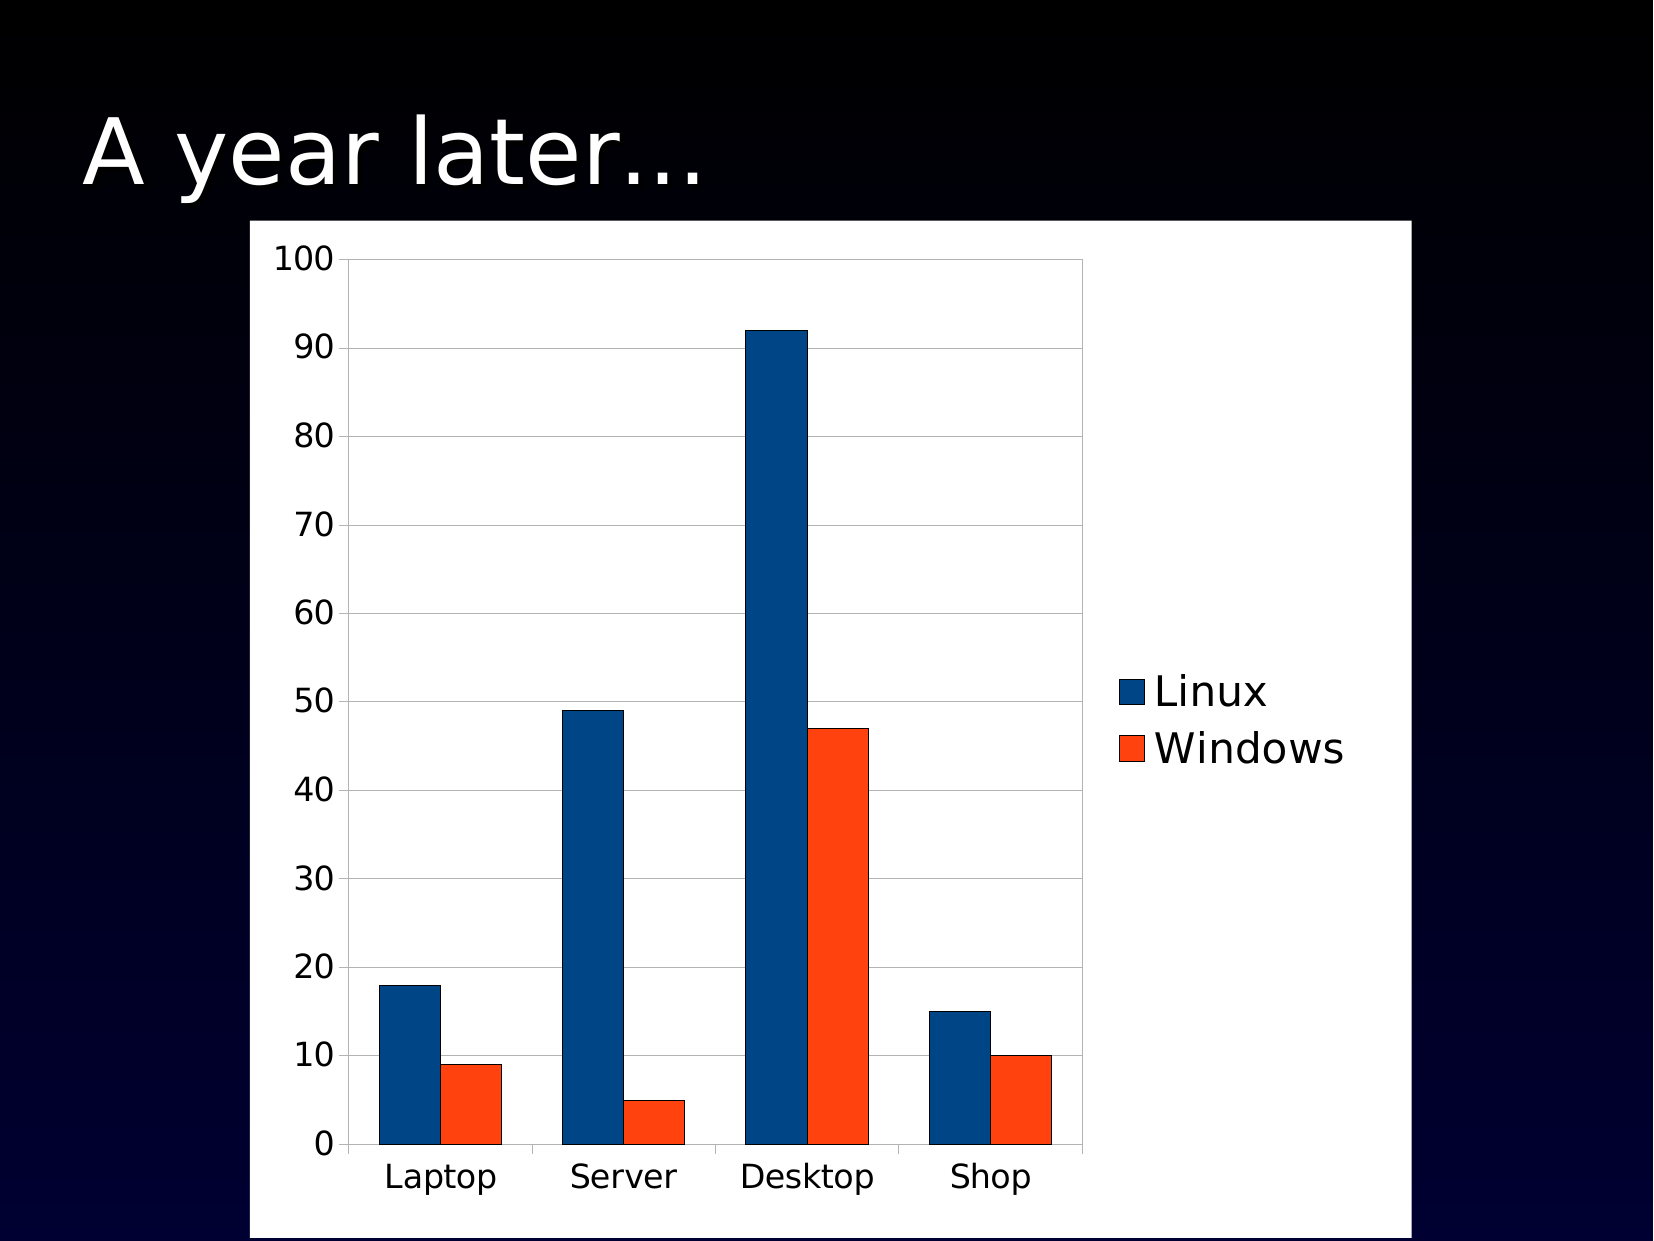

# A year later...
### Chart
| Category | Linux | Windows |
|---|---|---|
| Laptop | 18.0 | 9.0 |
| Server | 49.0 | 5.0 |
| Desktop | 92.0 | 47.0 |
| Shop | 15.0 | 10.0 |